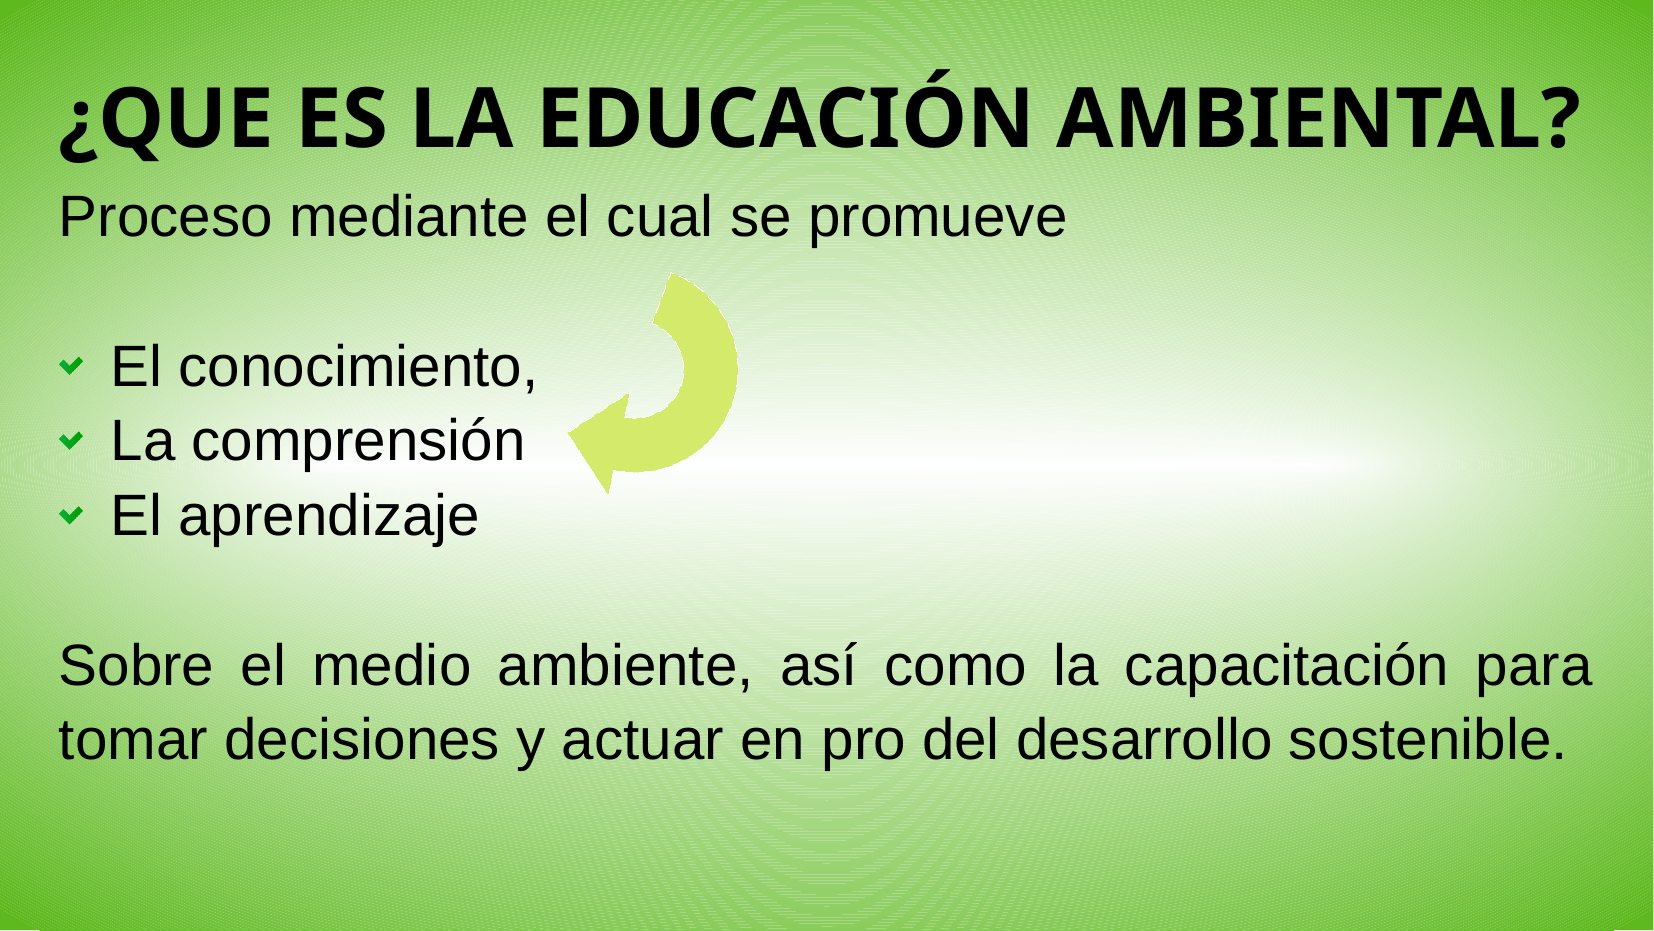

¿QUE ES LA EDUCACIÓN AMBIENTAL?
Proceso mediante el cual se promueve
 El conocimiento,
 La comprensión
 El aprendizaje
Sobre el medio ambiente, así como la capacitación para tomar decisiones y actuar en pro del desarrollo sostenible.